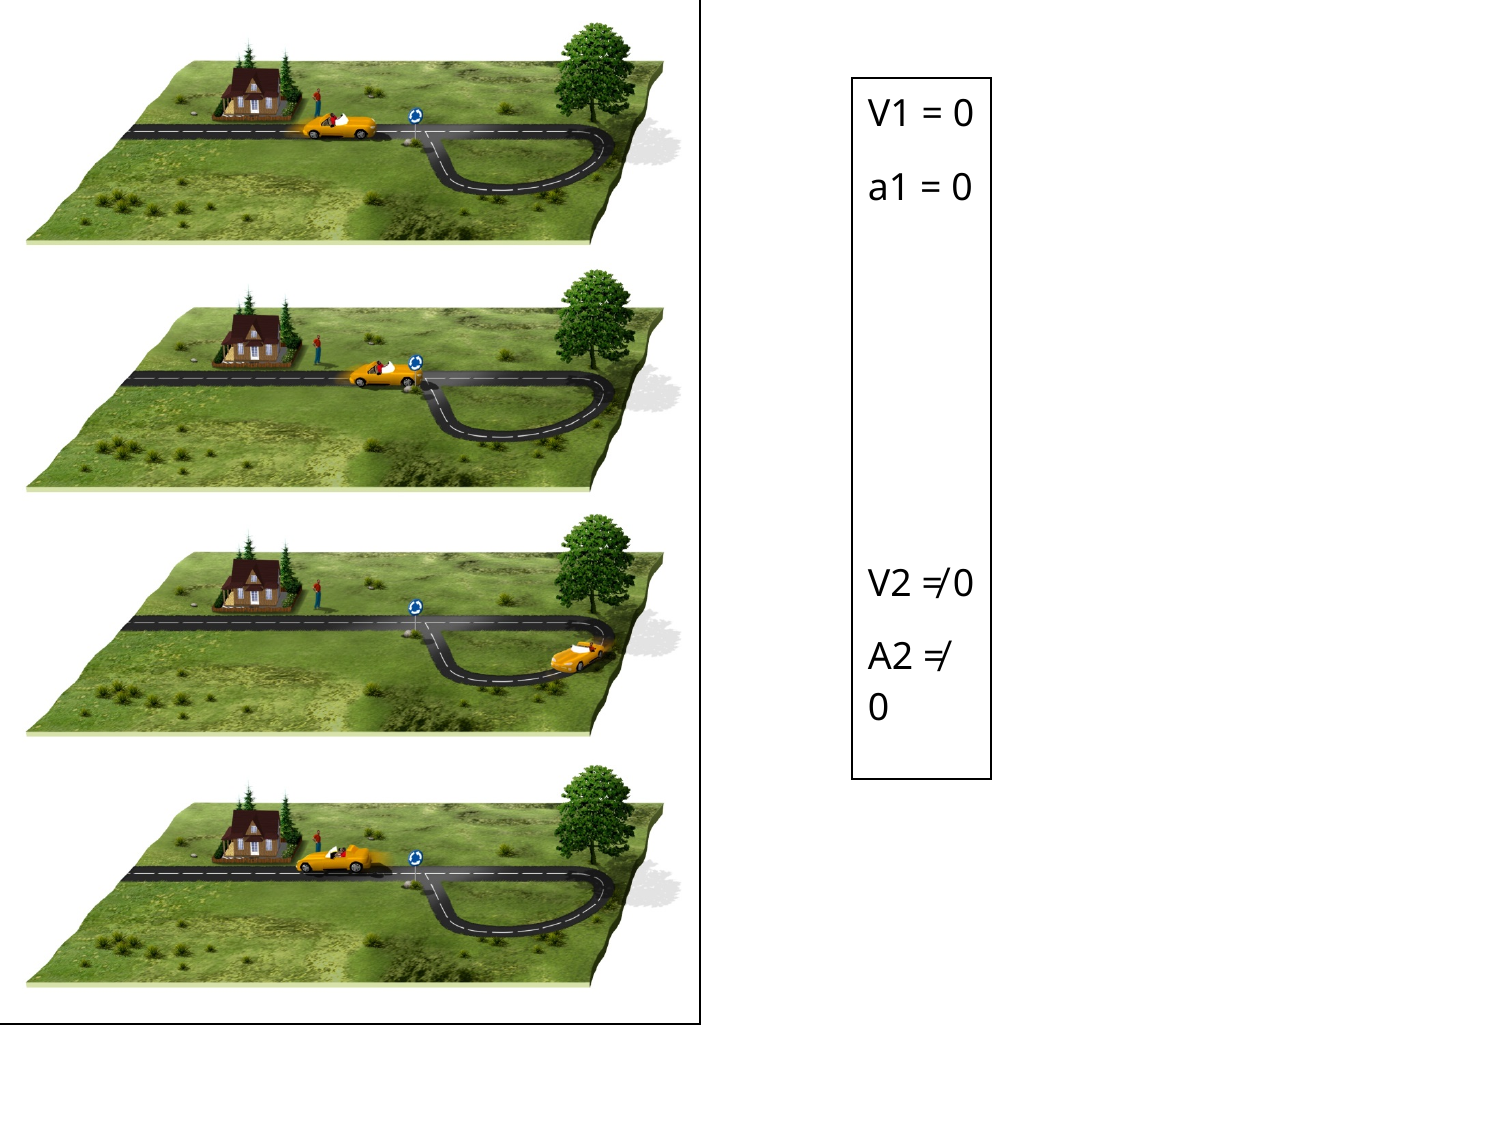

V1 = 0
a1 = 0
V2 ≠ 0
A2 ≠ 0